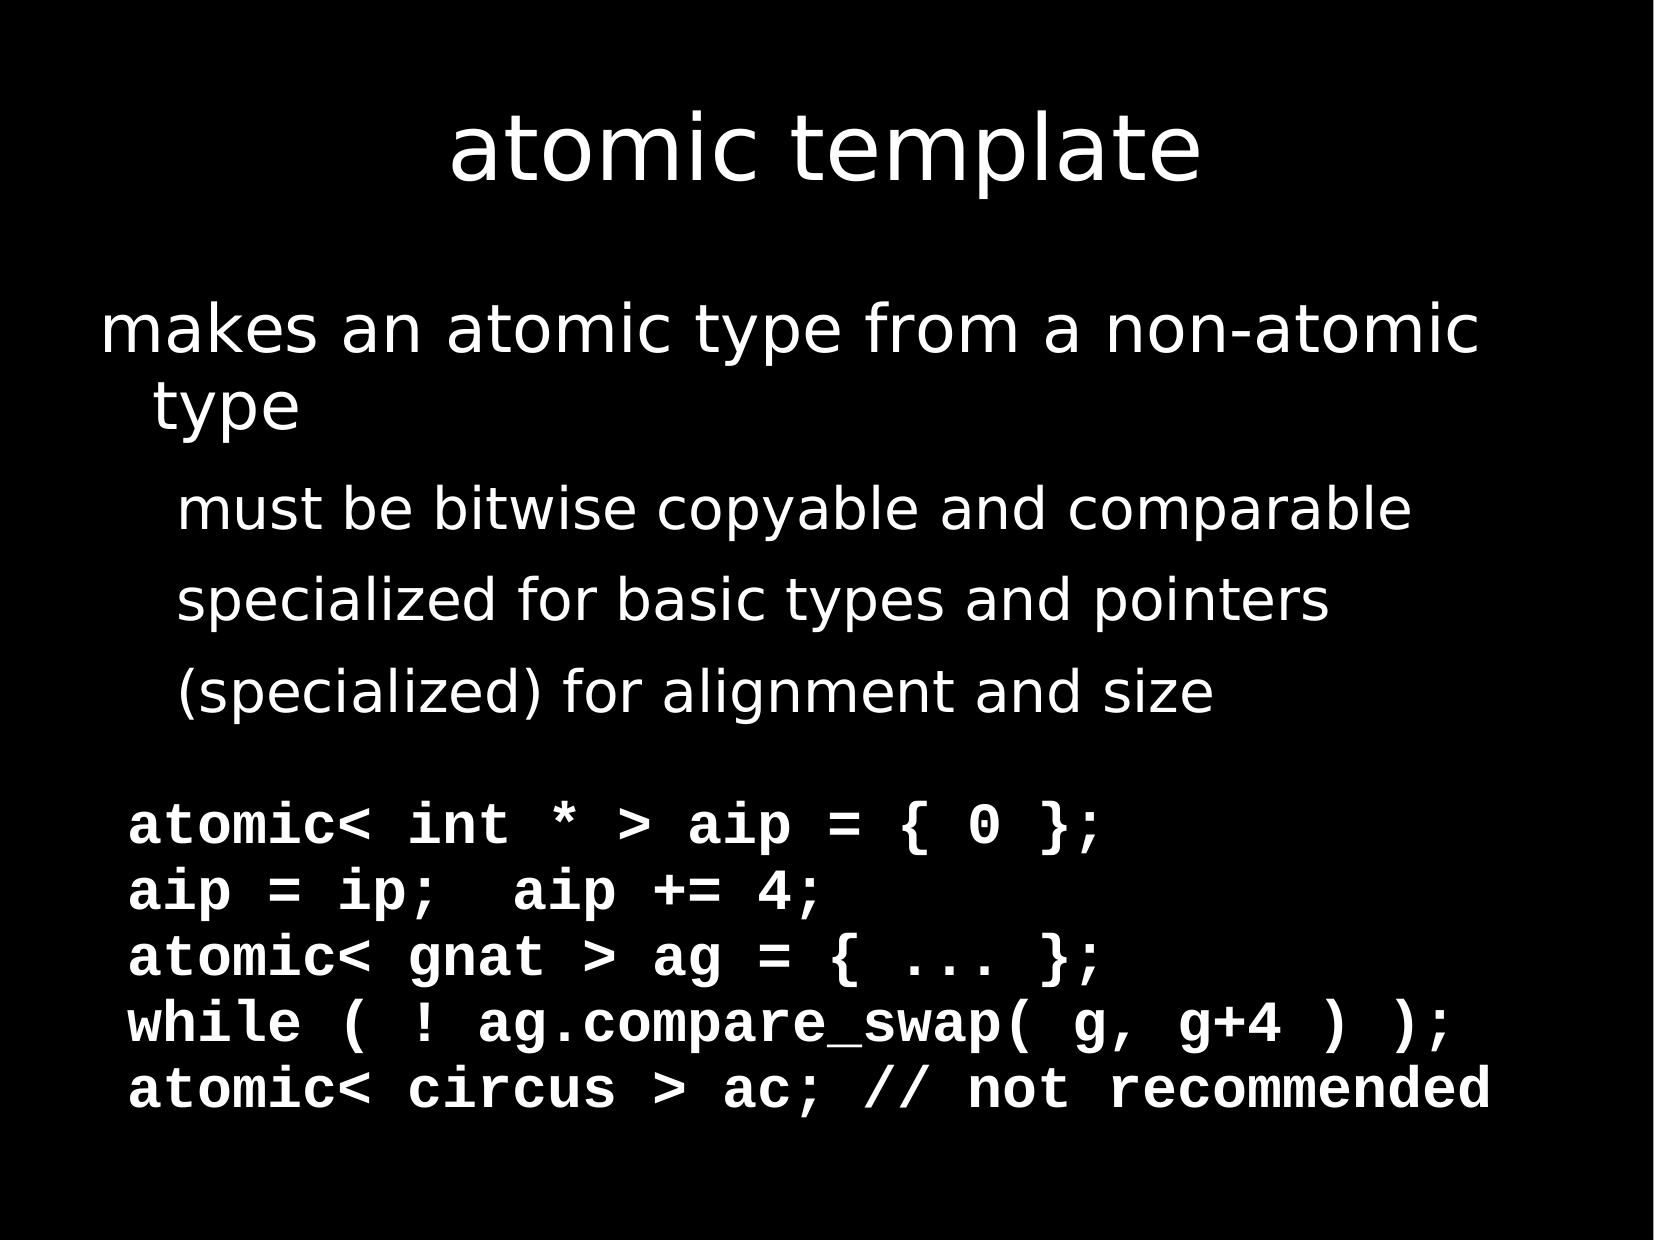

# atomic template
makes an atomic type from a non-atomic type
must be bitwise copyable and comparable
specialized for basic types and pointers
(specialized) for alignment and size
atomic< int * > aip = { 0 };
aip = ip; aip += 4;
atomic< gnat > ag = { ... };
while ( ! ag.compare_swap( g, g+4 ) );
atomic< circus > ac; // not recommended